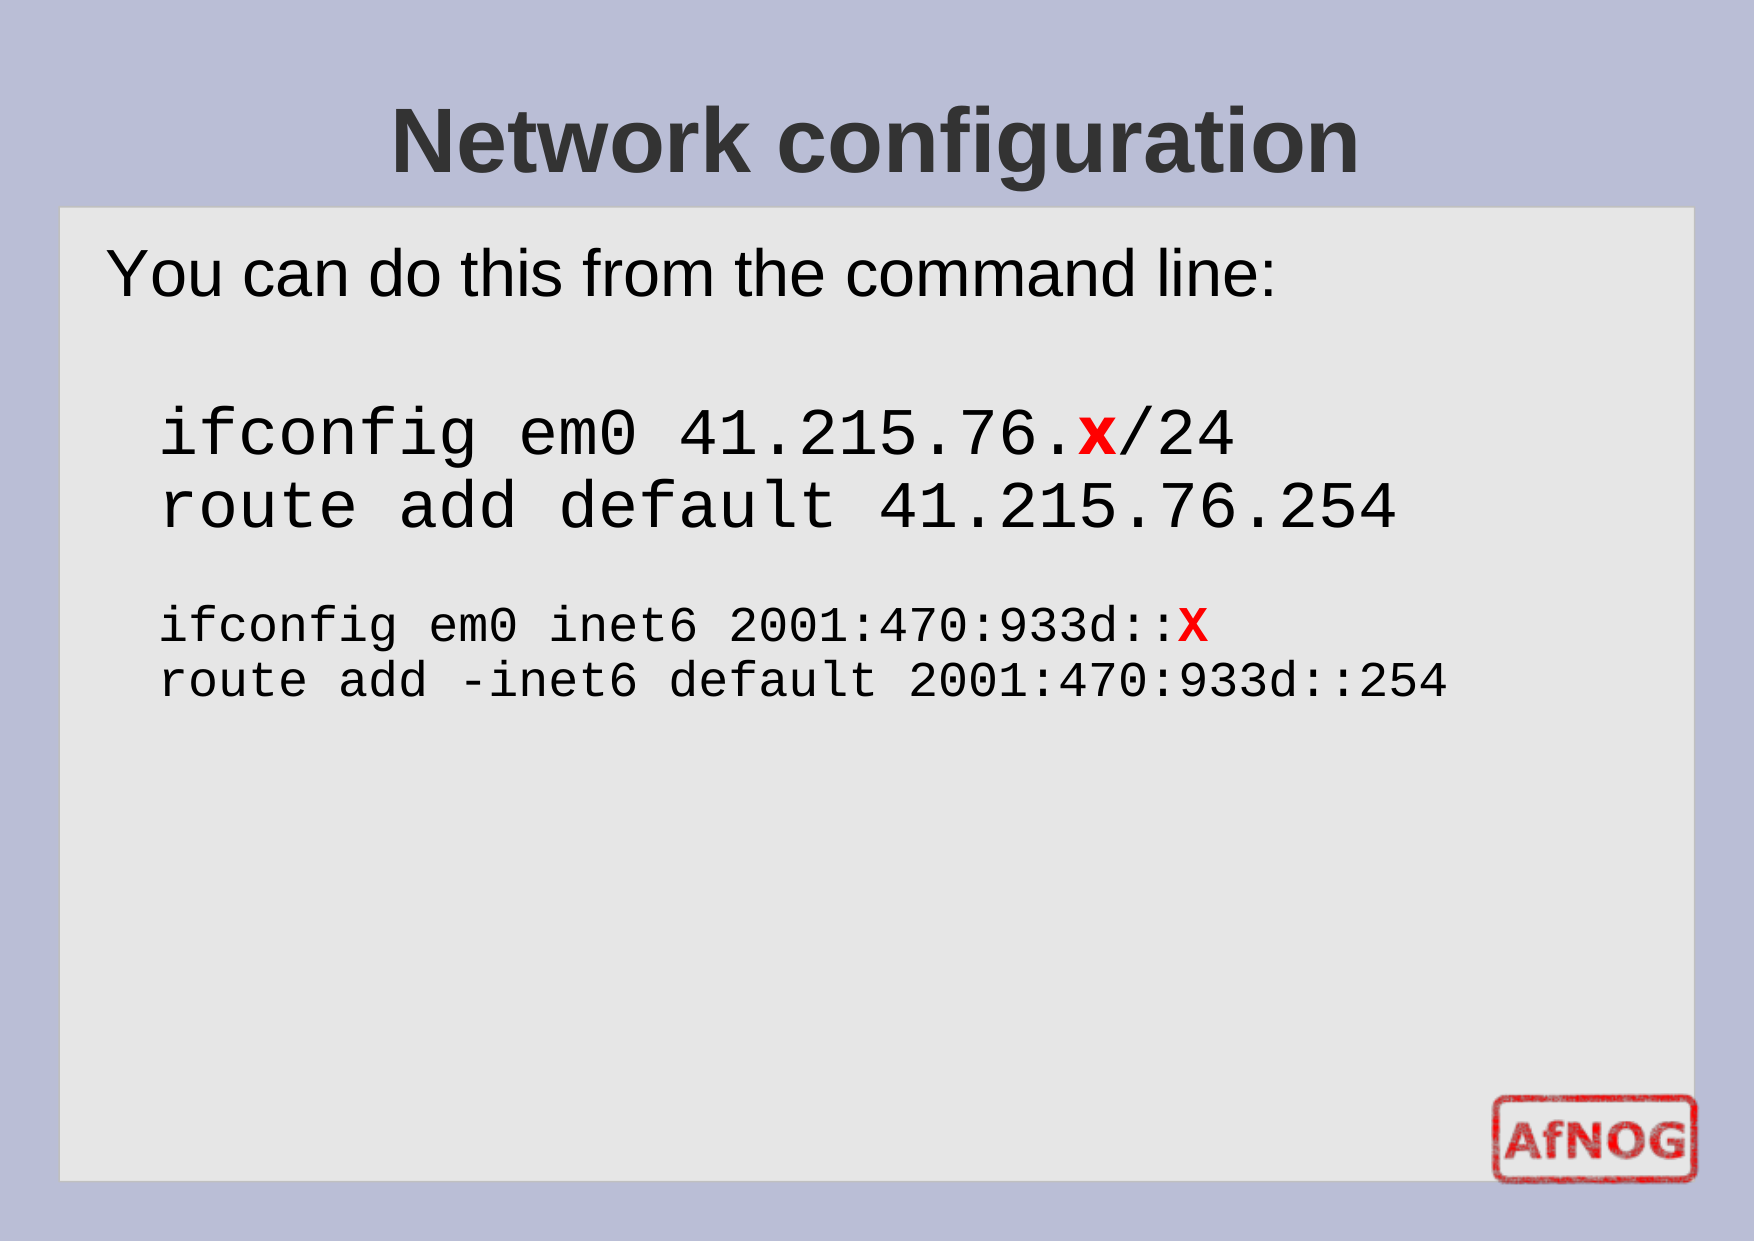

# Network configuration
You can do this from the command line:
ifconfig em0 41.215.76.x/24
route add default 41.215.76.254
ifconfig em0 inet6 2001:470:933d::X
route add -inet6 default 2001:470:933d::254